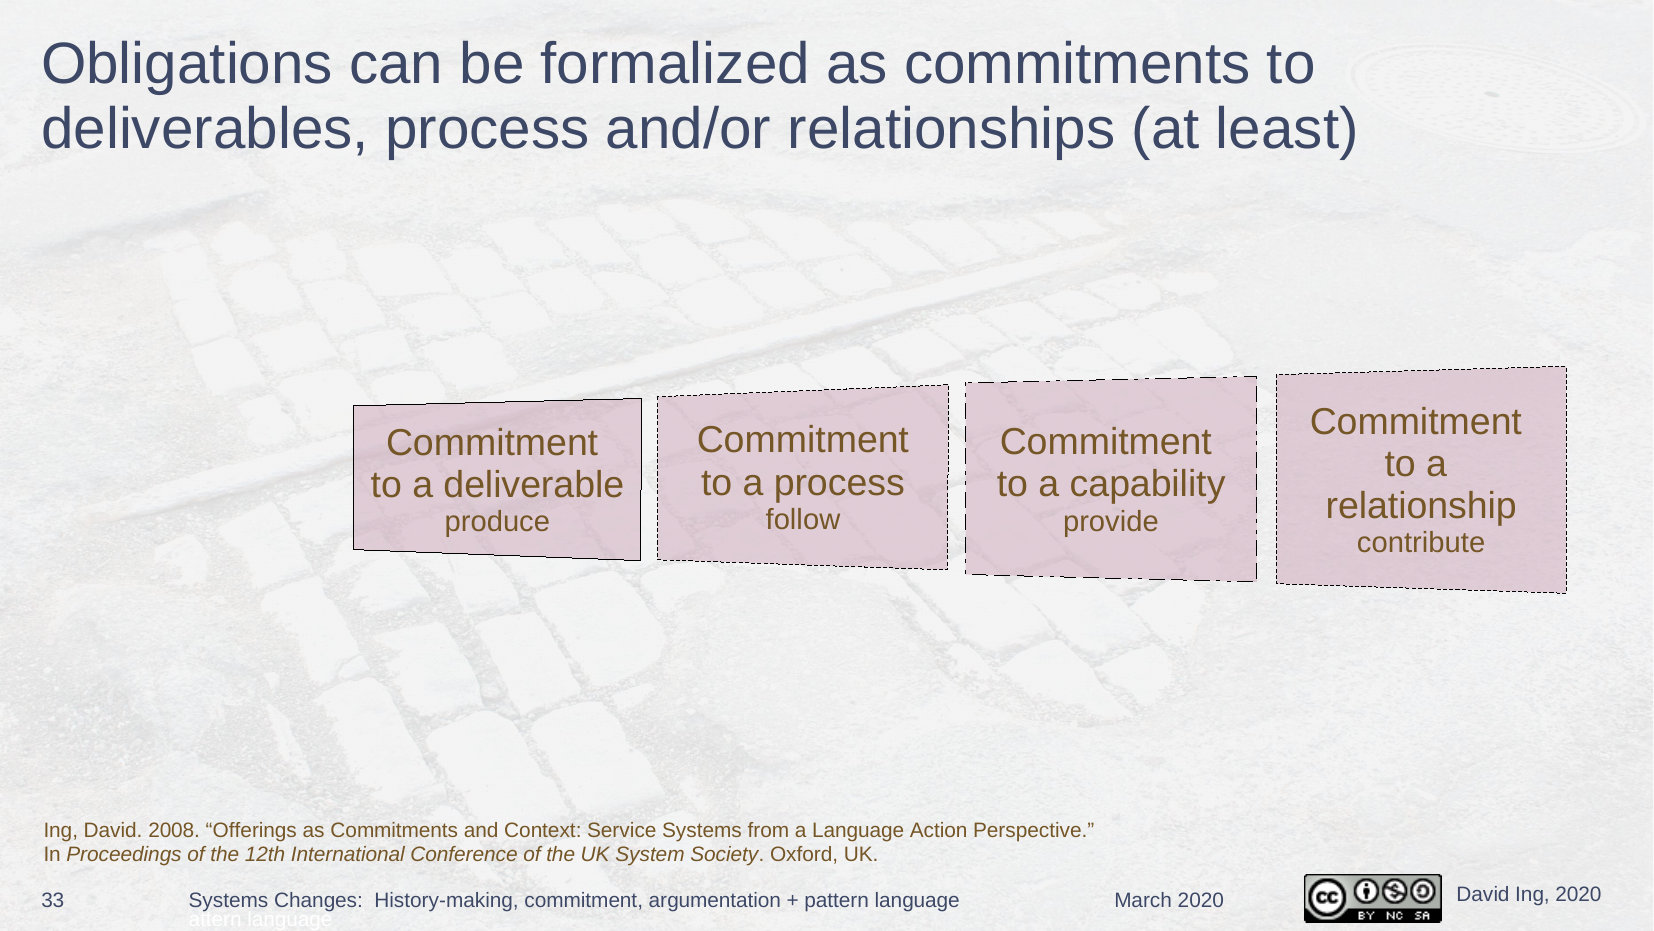

# Obligations can be formalized as commitments to deliverables, process and/or relationships (at least)
Commitment
to a
relationship
contribute
Commitment
to a capability
provide
Commitment
to a process
follow
Commitment
to a deliverable
produce
Ing, David. 2008. “Offerings as Commitments and Context: Service Systems from a Language Action Perspective.”
In Proceedings of the 12th International Conference of the UK System Society. Oxford, UK.
Systems Changes: History-making, commitment, argumentation + pattern language
March 2020